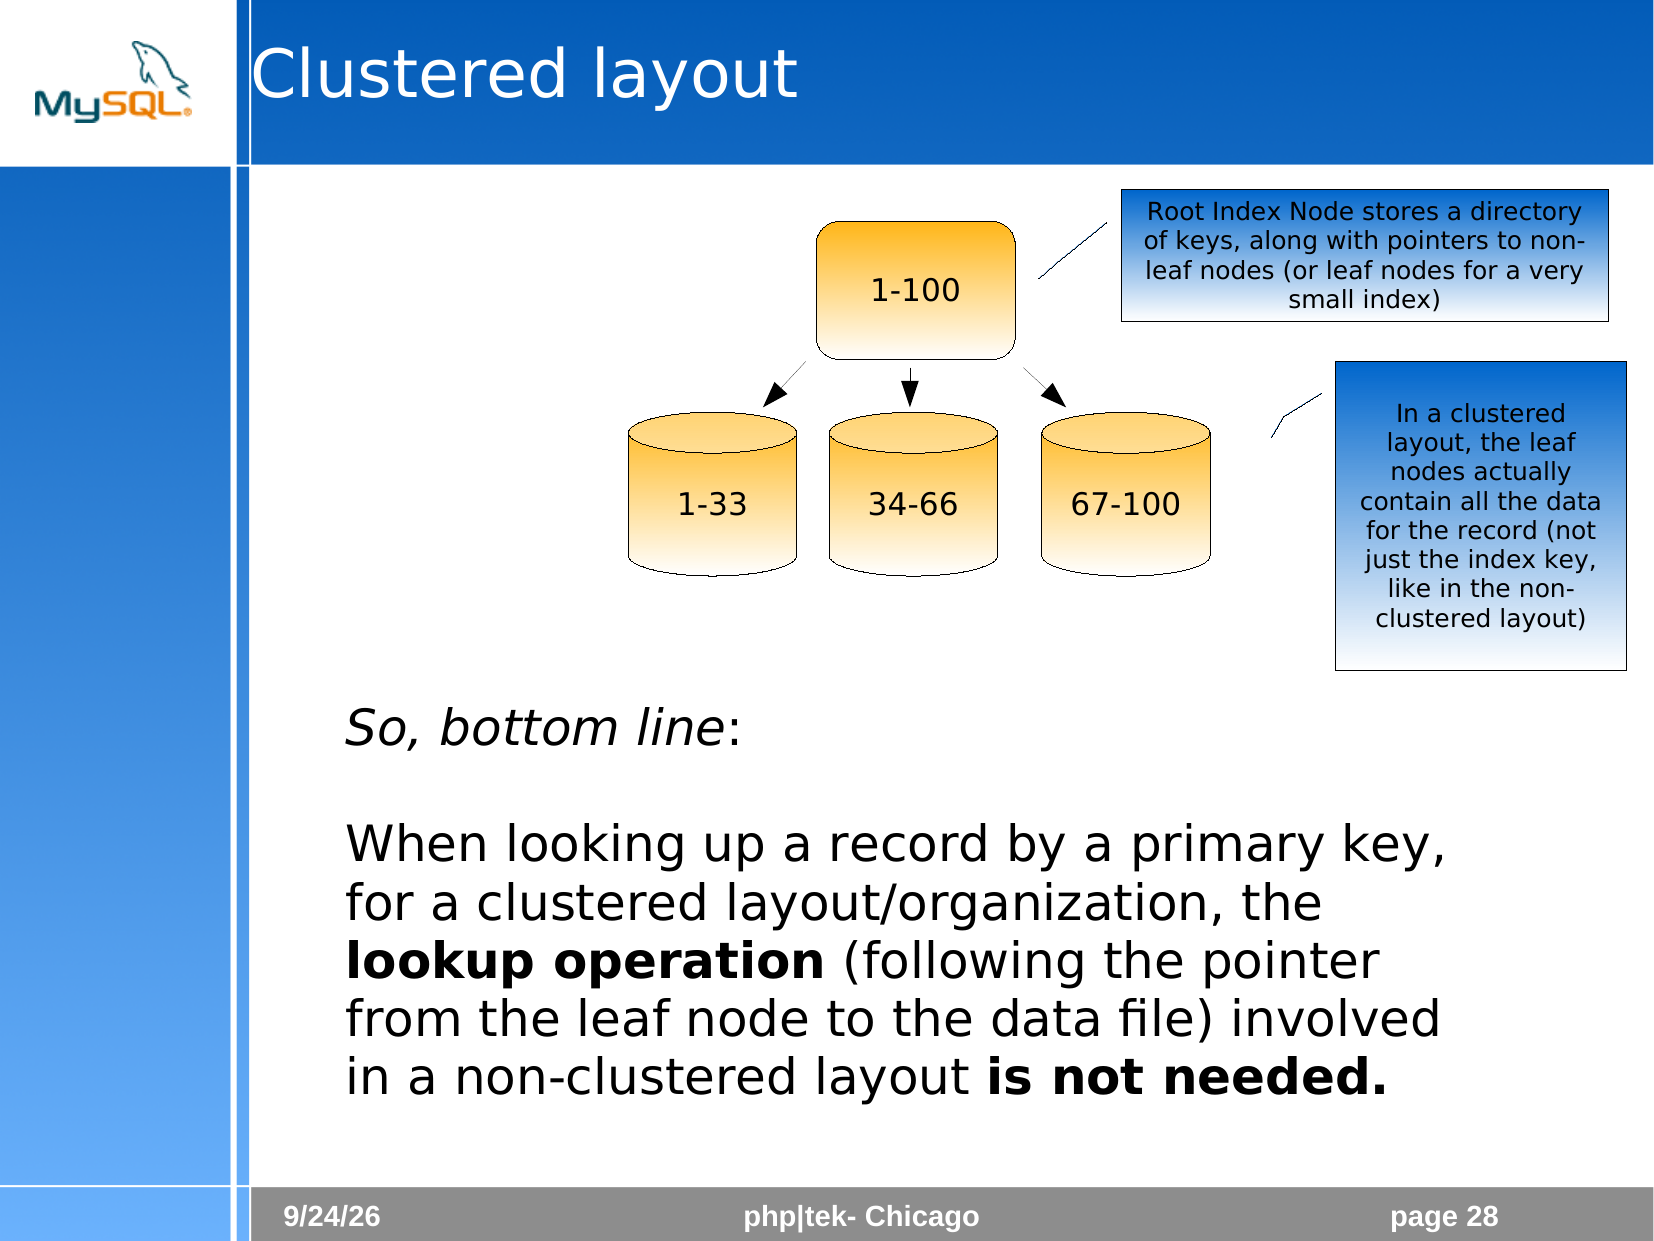

# Clustered layout
Root Index Node stores a directory of keys, along with pointers to non-leaf nodes (or leaf nodes for a very small index)
1-100
In a clustered layout, the leaf nodes actually contain all the data for the record (not just the index key, like in the non-clustered layout)
1-33
34-66
67-100
So, bottom line:
When looking up a record by a primary key, for a clustered layout/organization, the lookup operation (following the pointer from the leaf node to the data file) involved in a non-clustered layout is not needed.